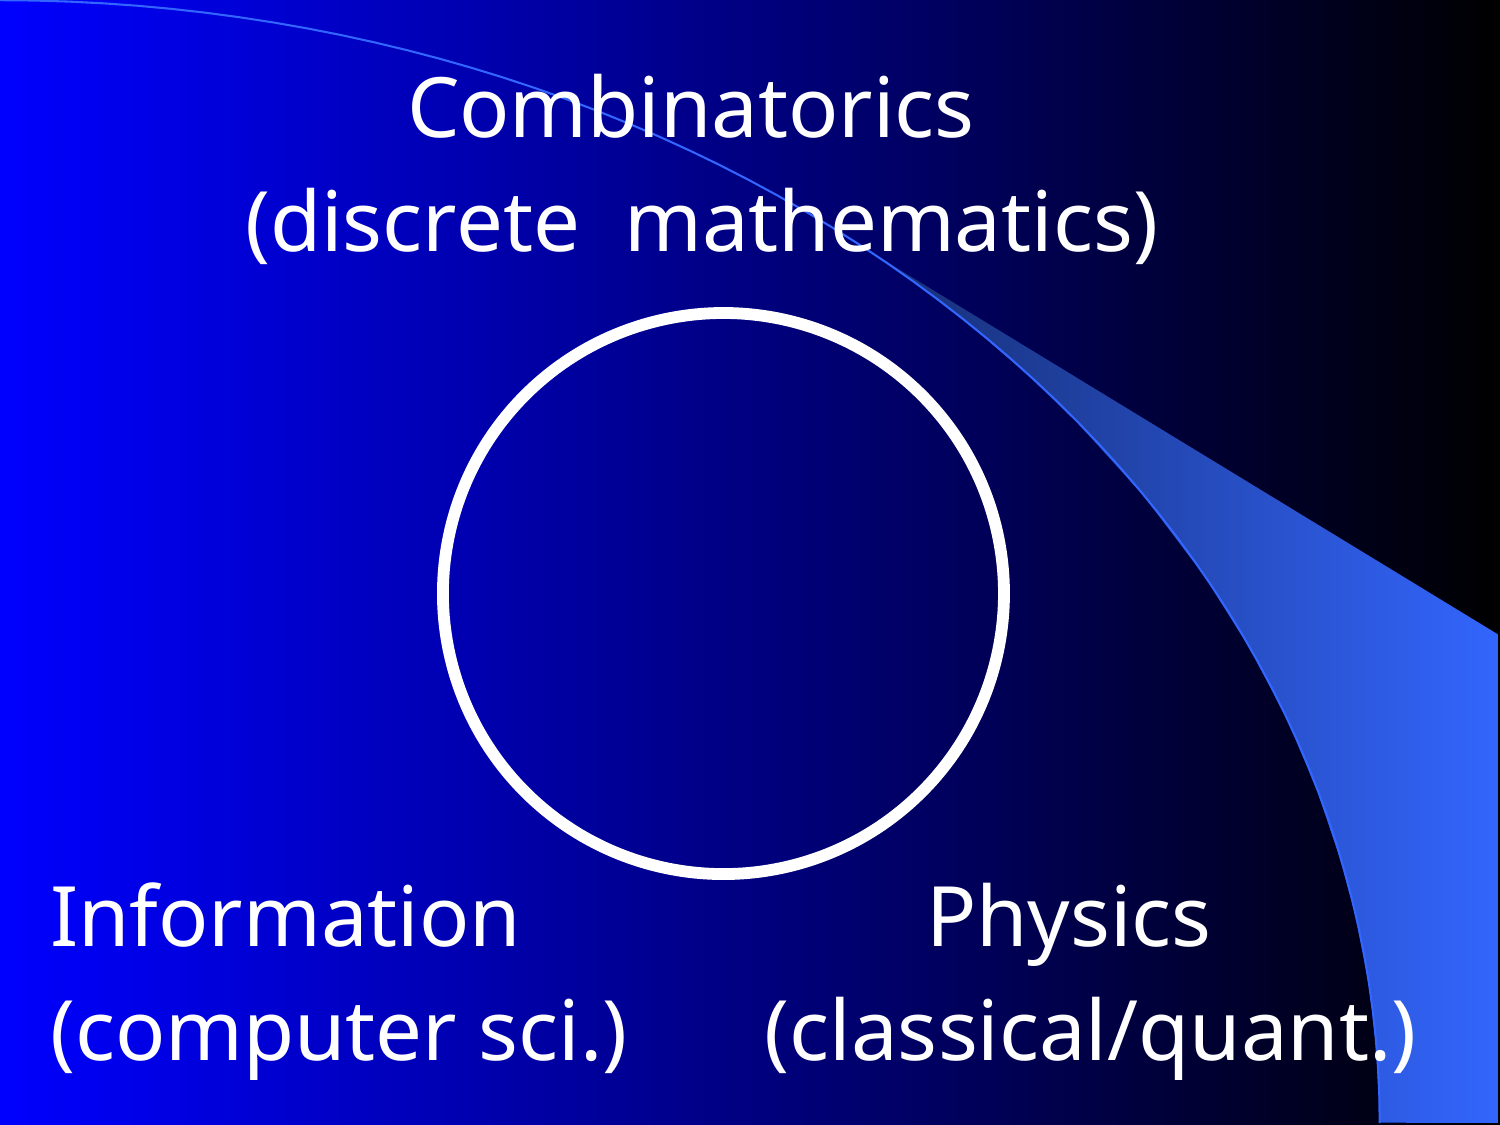

Combinatorics
(discrete mathematics)
CCC
Information
(computer sci.)
Physics
(classical/quant.)